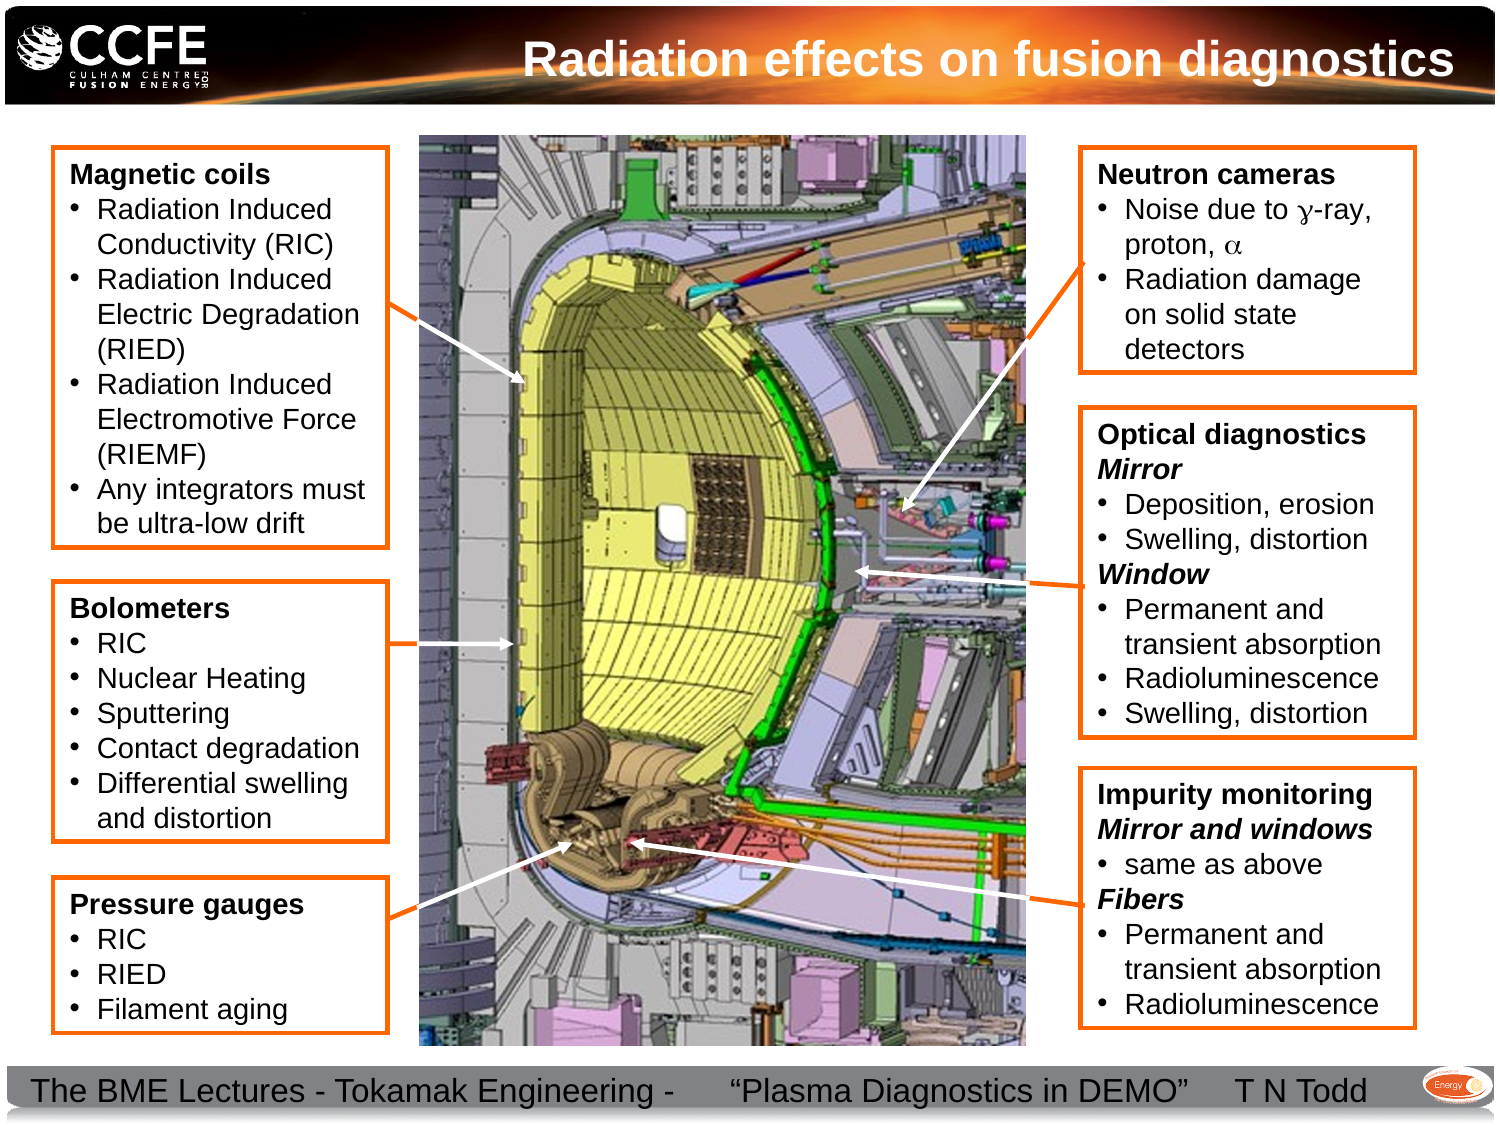

Radiation effects on fusion diagnostics
Magnetic coils
Radiation Induced Conductivity (RIC)
Radiation Induced Electric Degradation (RIED)
Radiation Induced Electromotive Force (RIEMF)
Any integrators must be ultra-low drift
Neutron cameras
Noise due to -ray, proton, 
Radiation damage on solid state detectors
Optical diagnostics
Mirror
Deposition, erosion
Swelling, distortion
Window
Permanent and transient absorption
Radioluminescence
Swelling, distortion
Bolometers
RIC
Nuclear Heating
Sputtering
Contact degradation
Differential swelling and distortion
Impurity monitoring
Mirror and windows
same as above
Fibers
Permanent and transient absorption
Radioluminescence
Pressure gauges
RIC
RIED
Filament aging